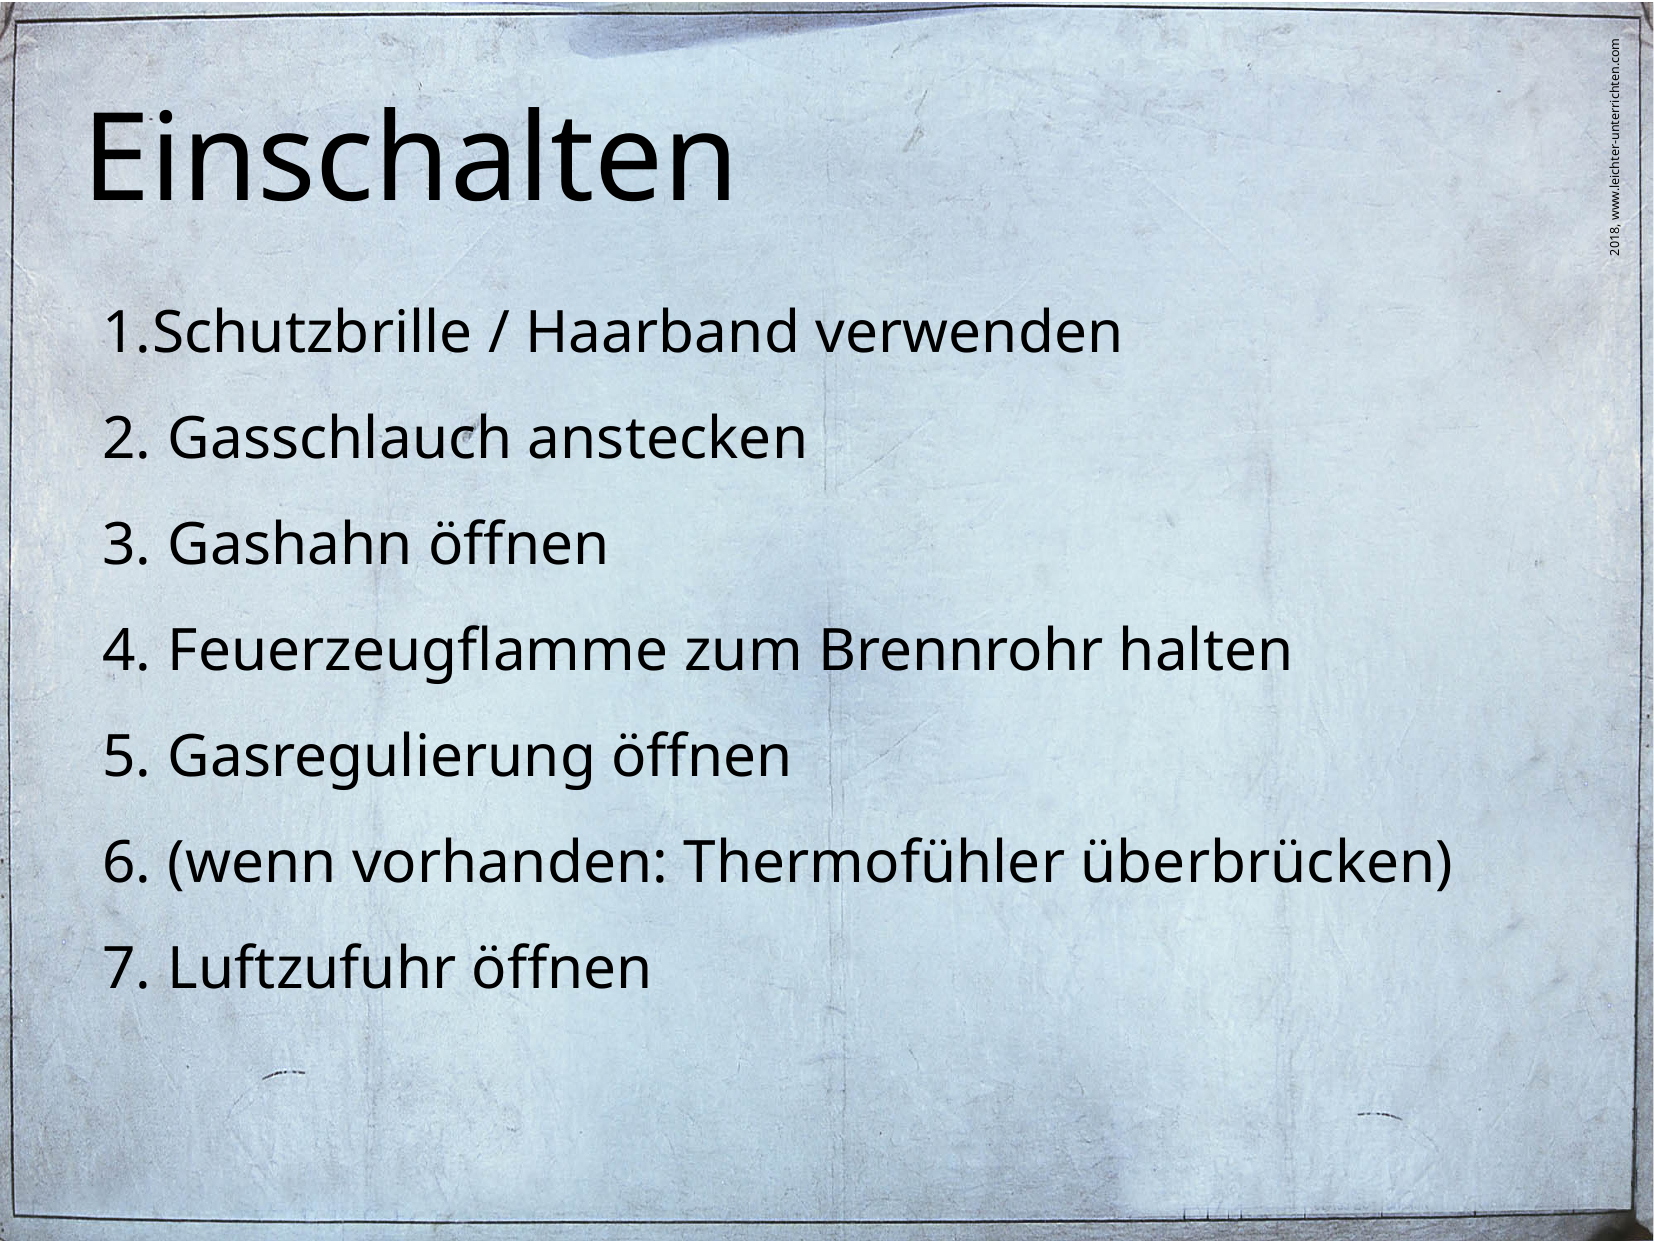

# Einschalten
 Schutzbrille / Haarband verwenden
 Gasschlauch anstecken
 Gashahn öffnen
 Feuerzeugflamme zum Brennrohr halten
 Gasregulierung öffnen
 (wenn vorhanden: Thermofühler überbrücken)
 Luftzufuhr öffnen